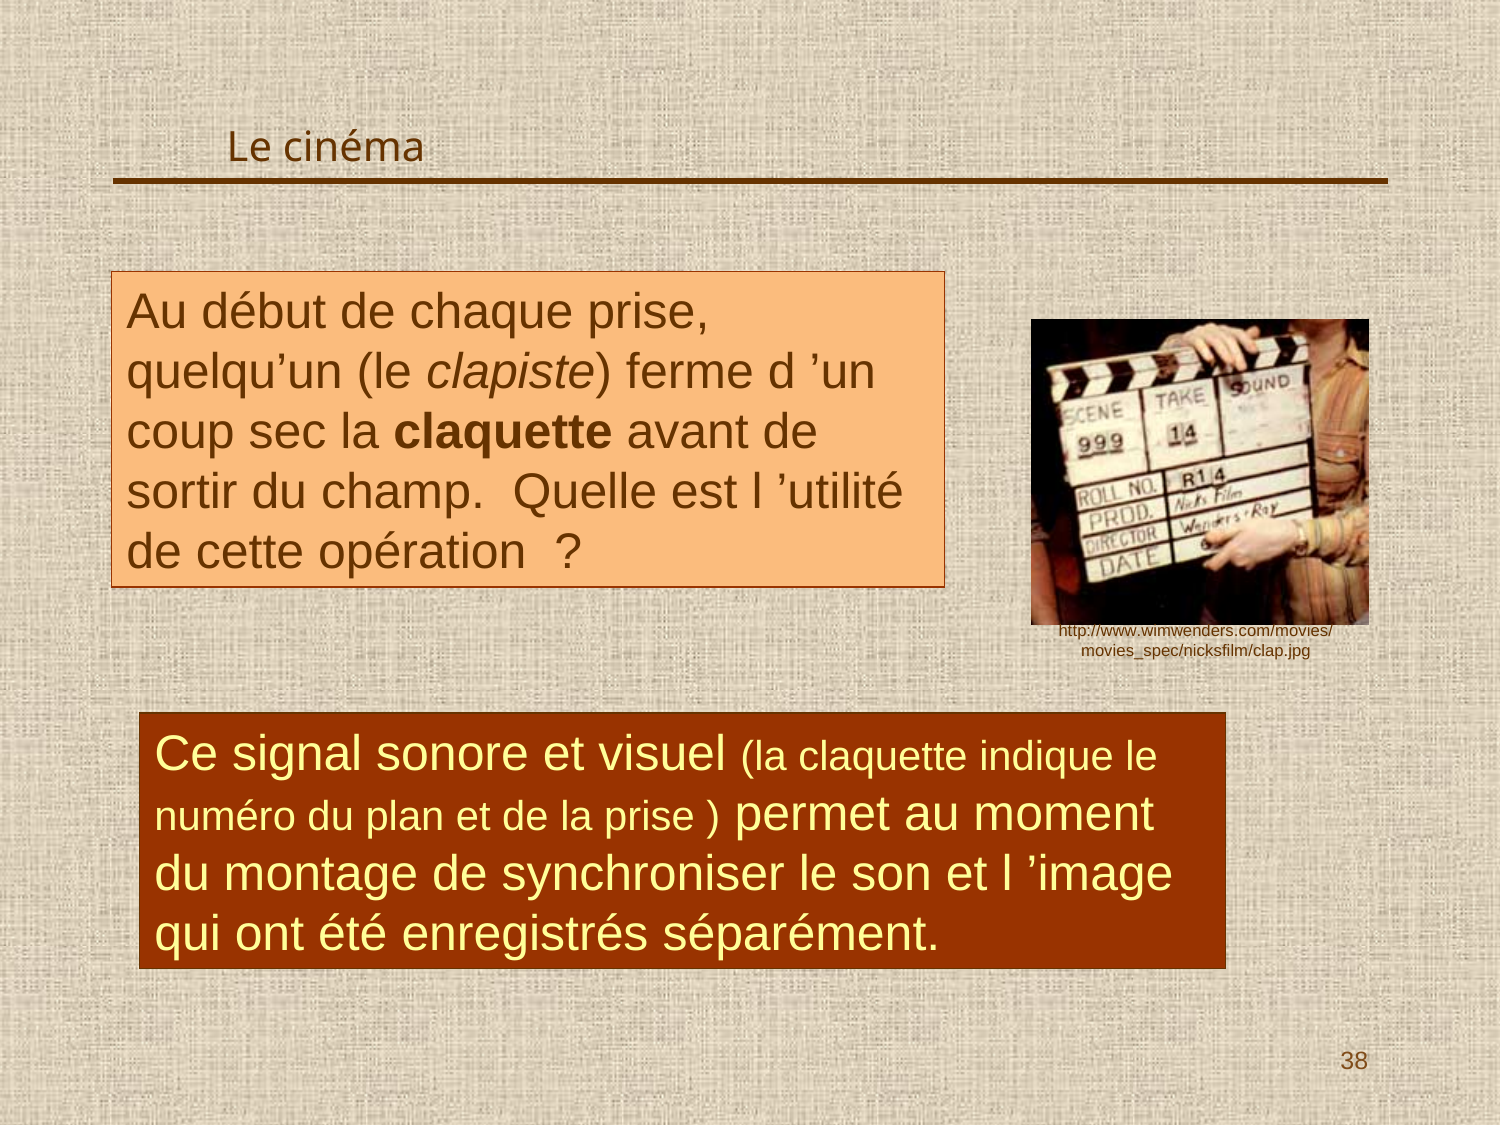

Le cinéma
Au début de chaque prise, quelqu’un (le clapiste) ferme d ’un coup sec la claquette avant de sortir du champ. Quelle est l ’utilité de cette opération ?
http://www.wimwenders.com/movies/movies_spec/nicksfilm/clap.jpg
Ce signal sonore et visuel (la claquette indique le numéro du plan et de la prise ) permet au moment du montage de synchroniser le son et l ’image qui ont été enregistrés séparément.
38